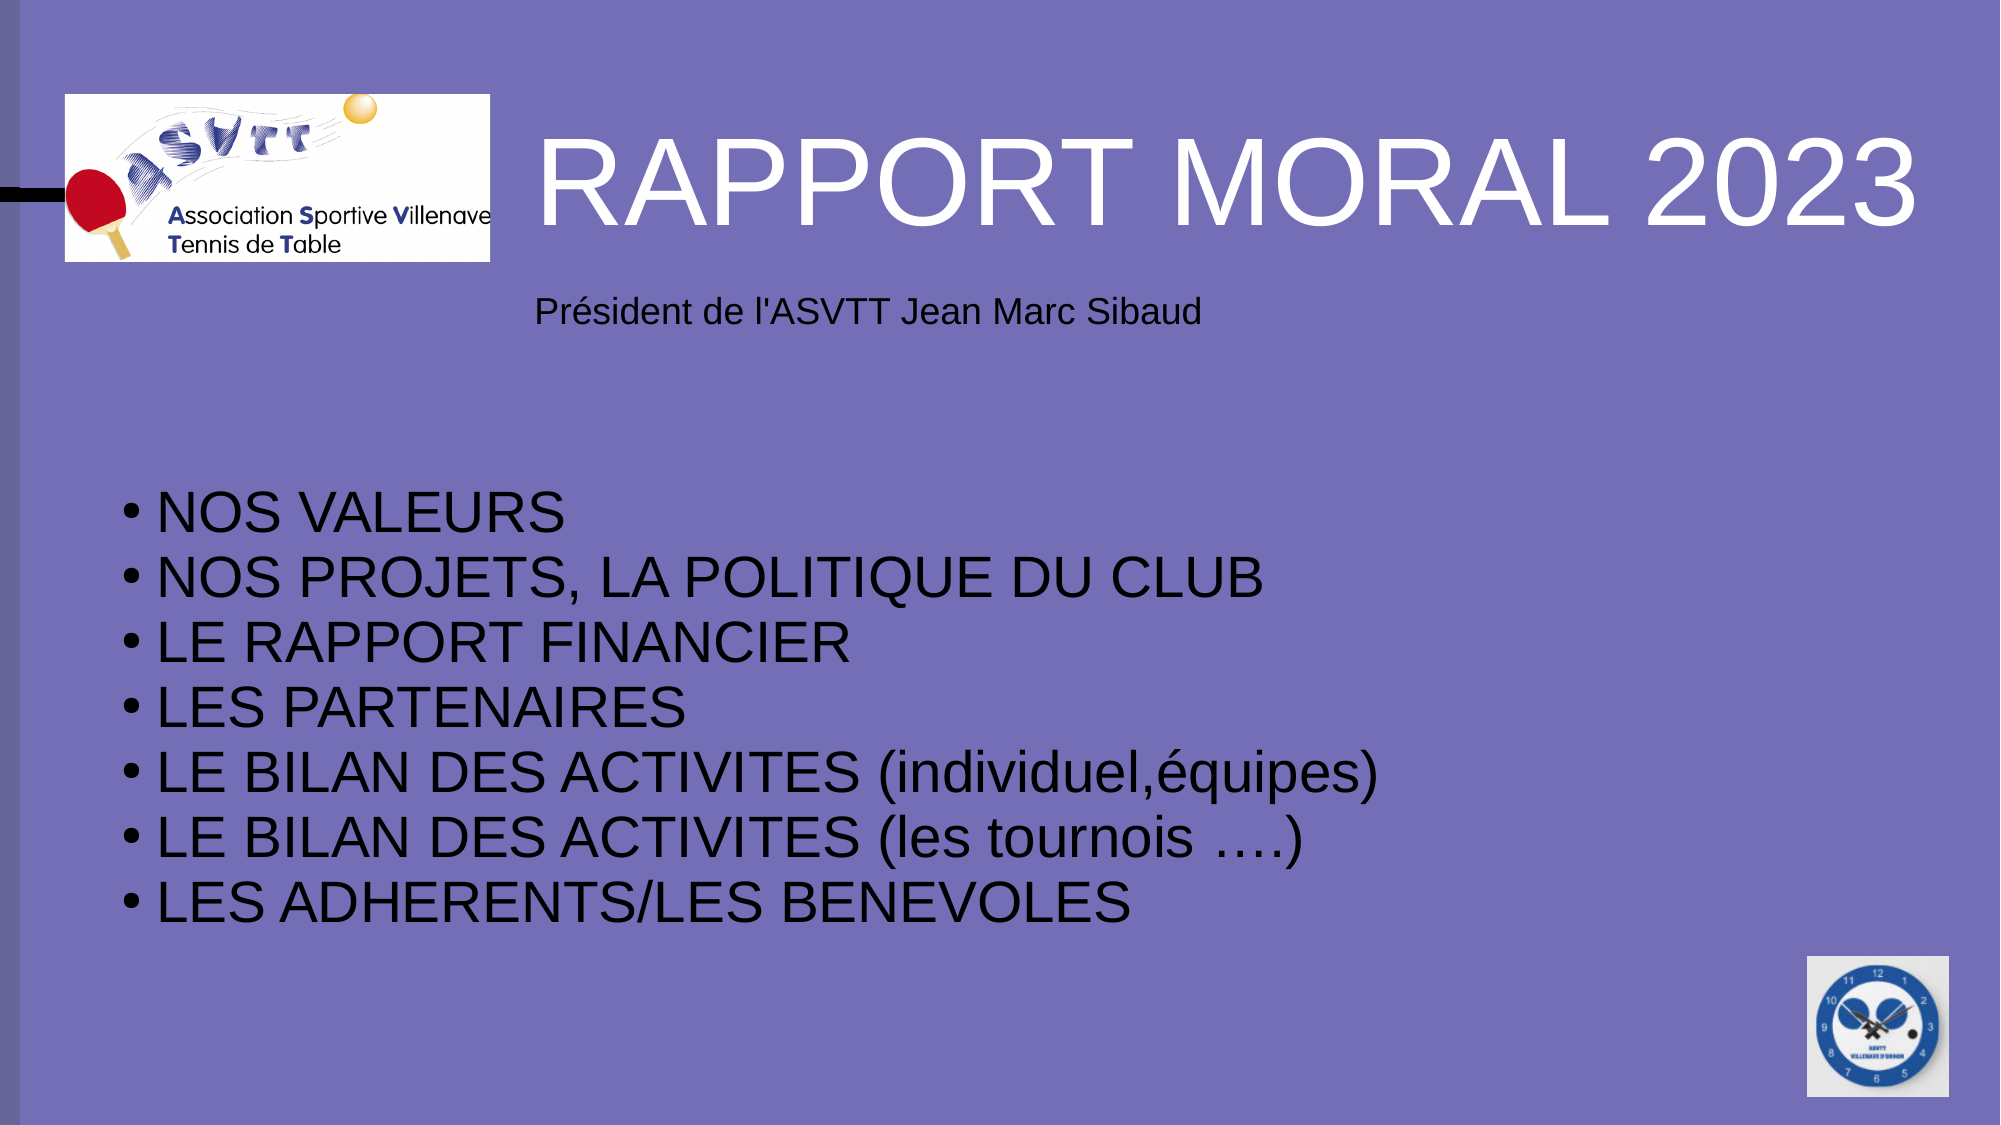

RAPPORT MORAL 2023
Président de l'ASVTT Jean Marc Sibaud
NOS VALEURS
NOS PROJETS, LA POLITIQUE DU CLUB
LE RAPPORT FINANCIER
LES PARTENAIRES
LE BILAN DES ACTIVITES (individuel,équipes)
LE BILAN DES ACTIVITES (les tournois ….)
LES ADHERENTS/LES BENEVOLES